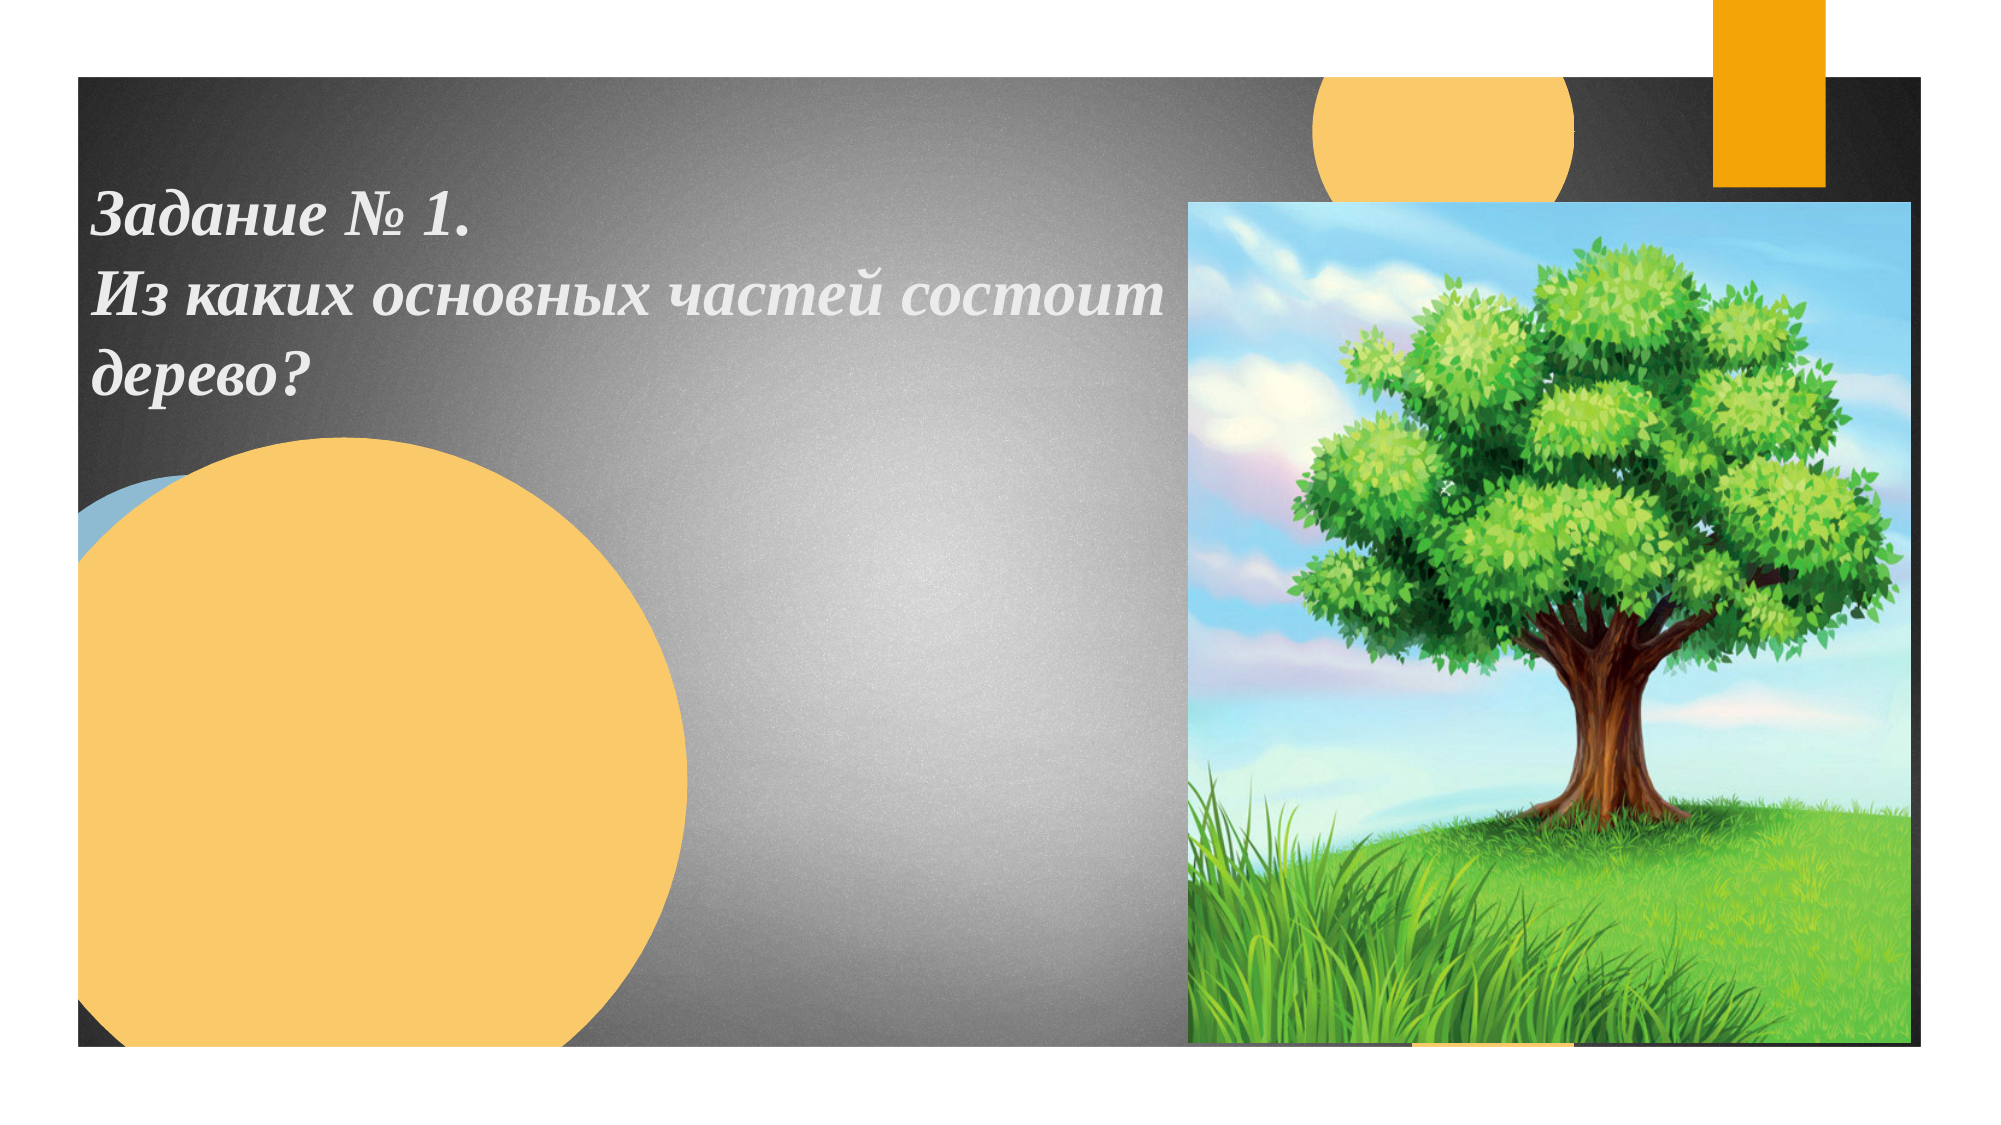

# Задание № 1. Из каких основных частей состоит дерево?